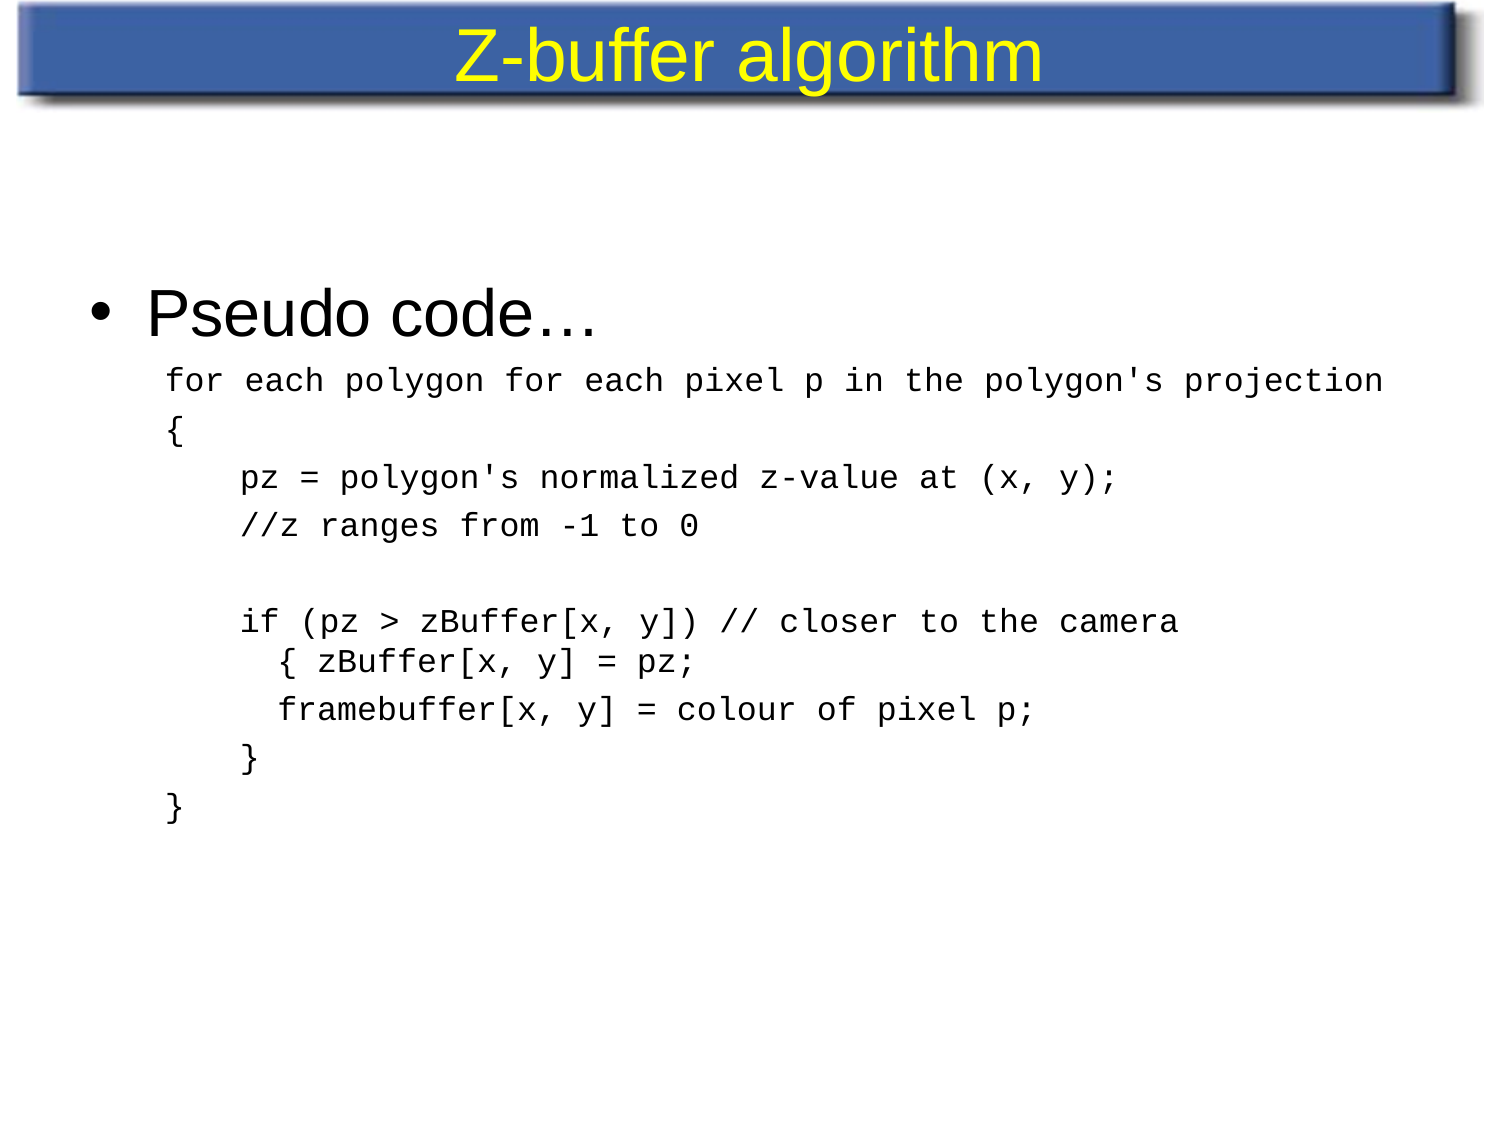

# Z-buffer algorithm
Pseudo code…
for each polygon for each pixel p in the polygon's projection
{
pz = polygon's normalized z-value at (x, y);
//z ranges from -1 to 0
if (pz > zBuffer[x, y]) // closer to the camera { zBuffer[x, y] = pz;
	framebuffer[x, y] = colour of pixel p;
}
}